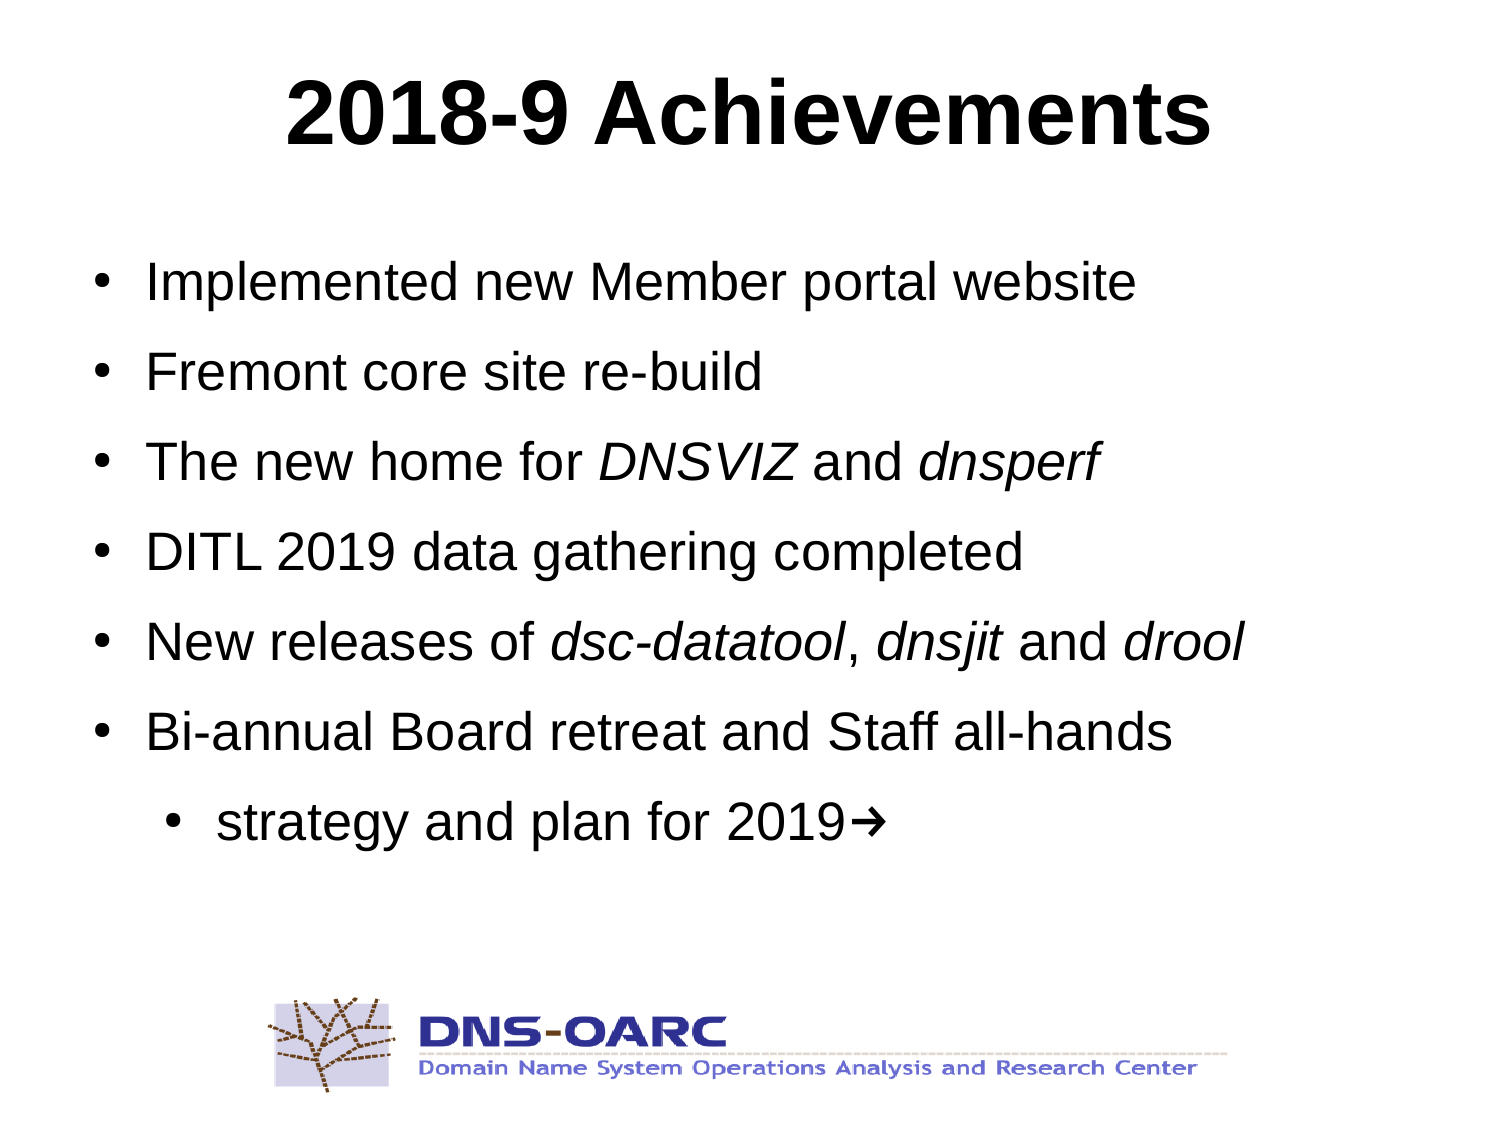

# 2018-9 Achievements
Implemented new Member portal website
Fremont core site re-build
The new home for DNSVIZ and dnsperf
DITL 2019 data gathering completed
New releases of dsc-datatool, dnsjit and drool
Bi-annual Board retreat and Staff all-hands
strategy and plan for 2019→